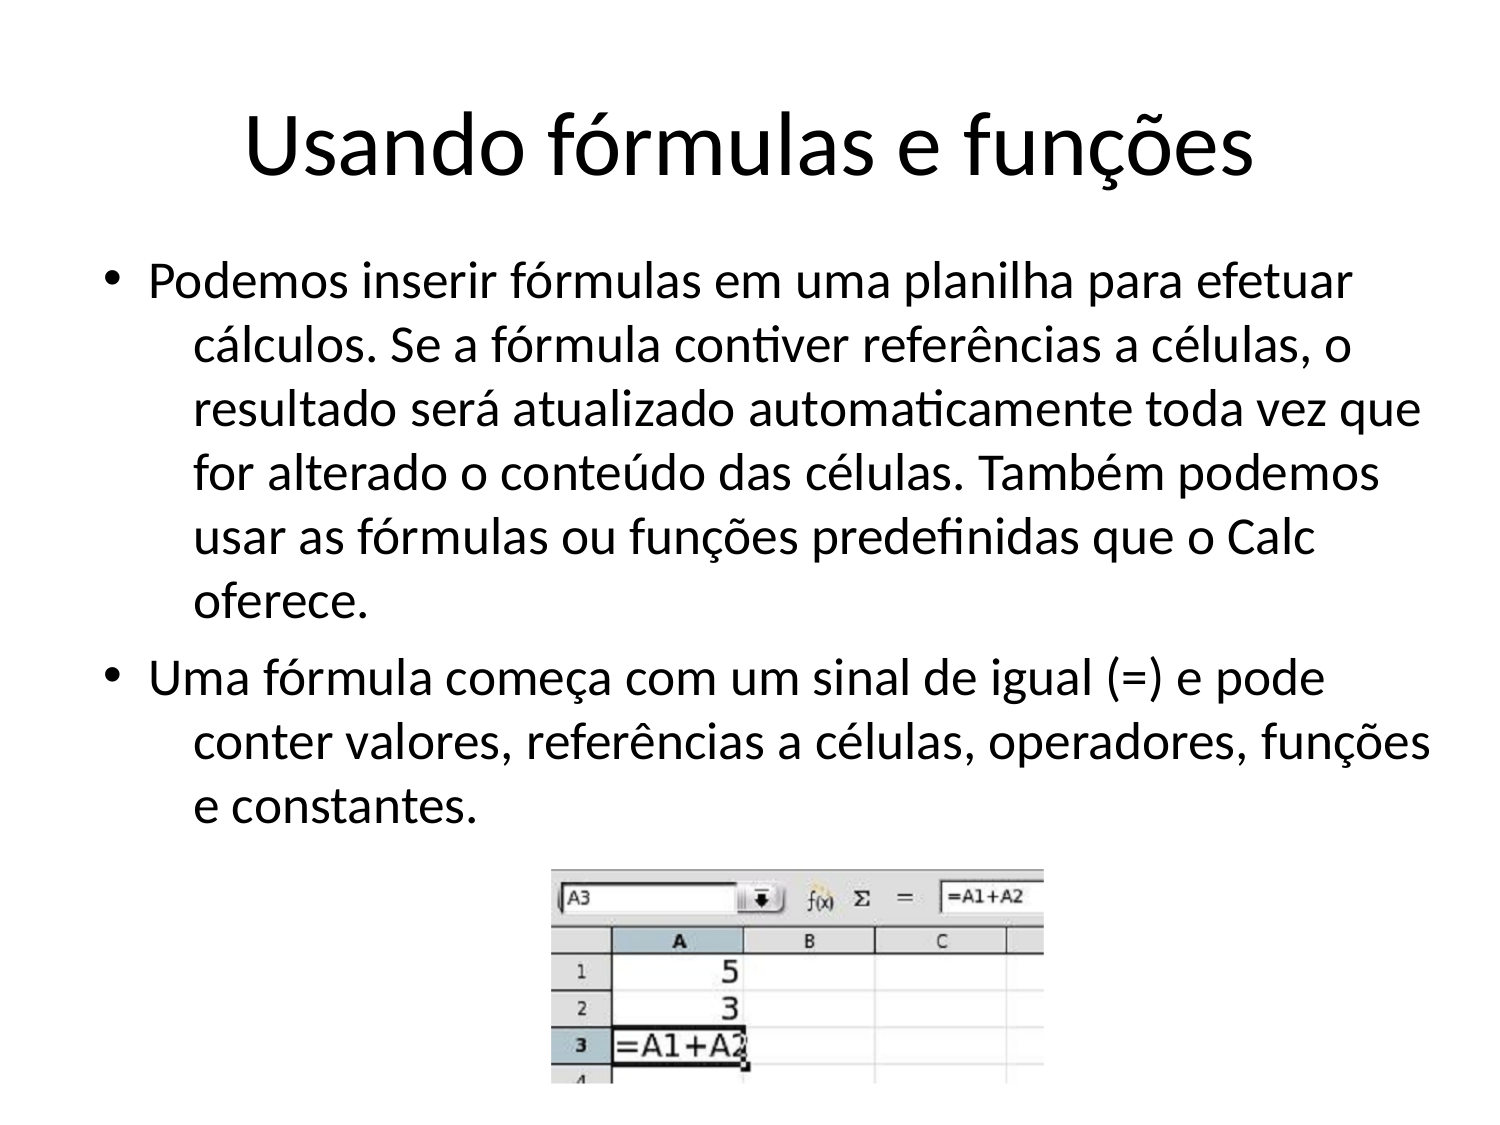

# Usando fórmulas e funções
Podemos inserir fórmulas em uma planilha para efetuar cálculos. Se a fórmula contiver referências a células, o resultado será atualizado automaticamente toda vez que for alterado o conteúdo das células. Também podemos usar as fórmulas ou funções predefinidas que o Calc oferece.
Uma fórmula começa com um sinal de igual (=) e pode conter valores, referências a células, operadores, funções e constantes.